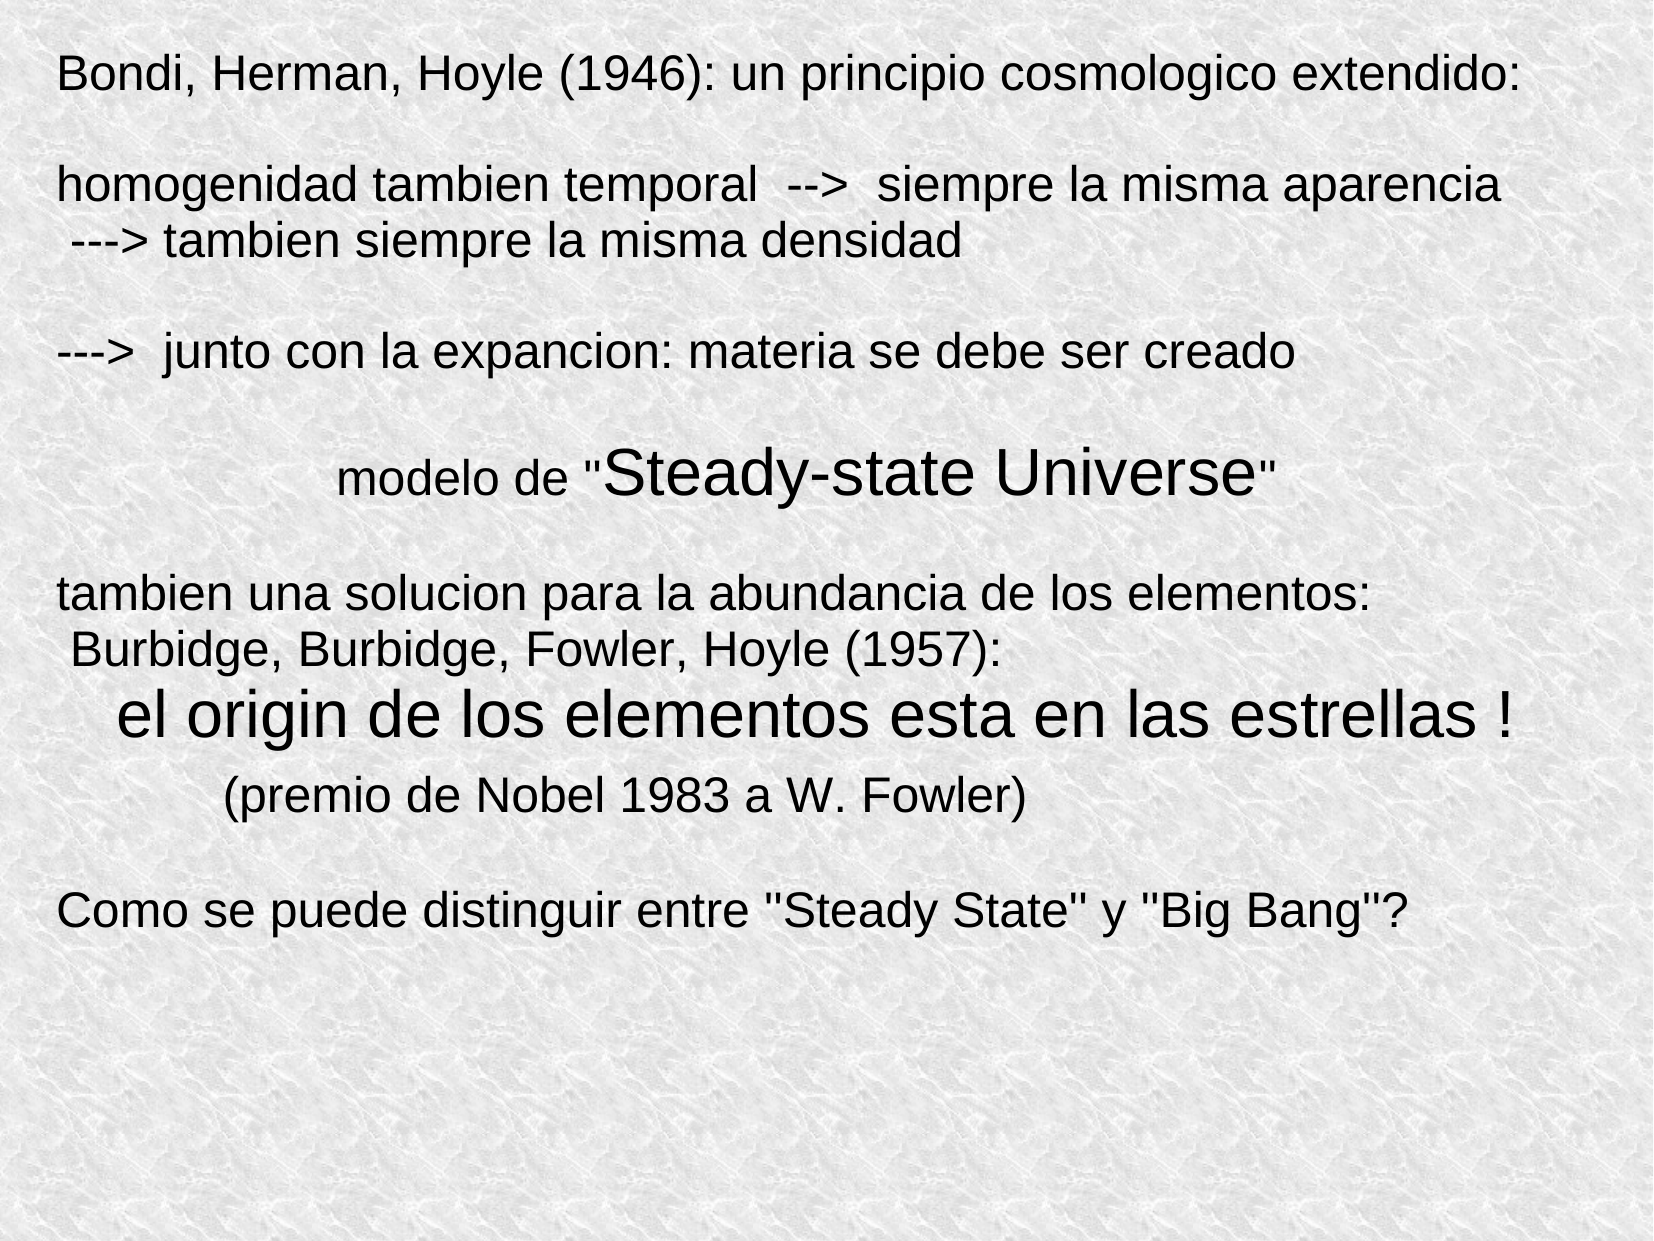

Bondi, Herman, Hoyle (1946): un principio cosmologico extendido:
homogenidad tambien temporal --> siempre la misma aparencia
 ---> tambien siempre la misma densidad
---> junto con la expancion: materia se debe ser creado
 modelo de ''Steady-state Universe''
tambien una solucion para la abundancia de los elementos:
 Burbidge, Burbidge, Fowler, Hoyle (1957):
 el origin de los elementos esta en las estrellas !
 (premio de Nobel 1983 a W. Fowler)
Como se puede distinguir entre ''Steady State'' y ''Big Bang''?